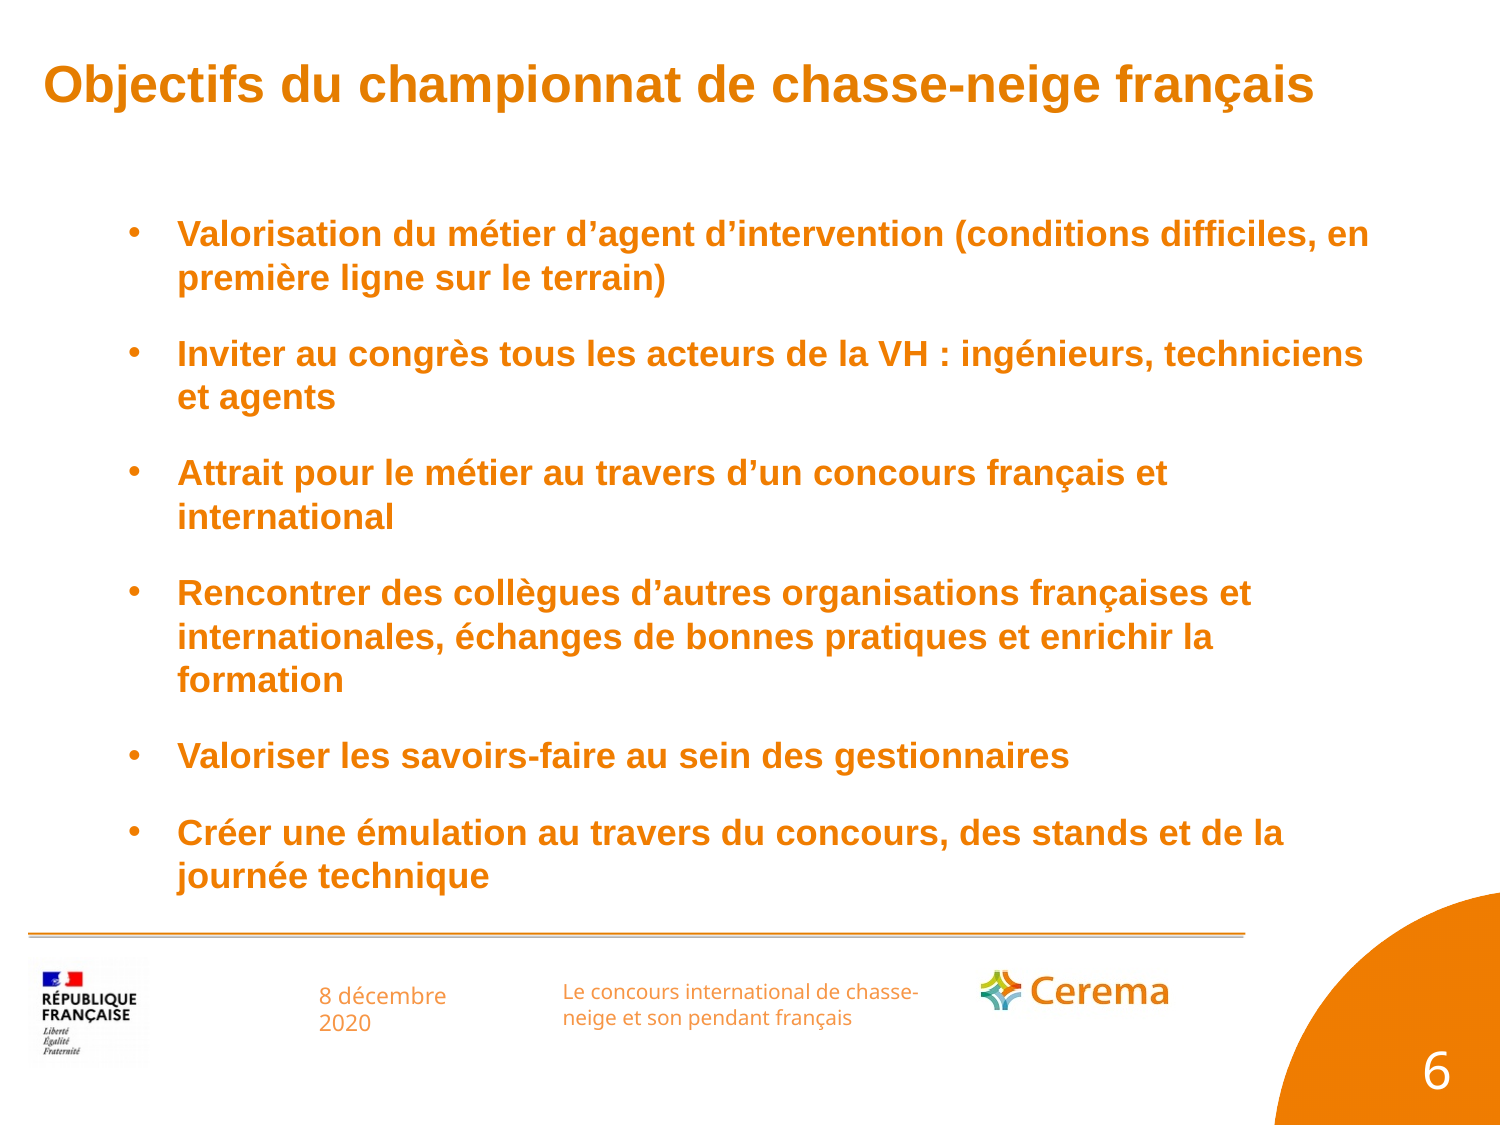

# Objectifs du championnat de chasse-neige français
Valorisation du métier d’agent d’intervention (conditions difficiles, en première ligne sur le terrain)
Inviter au congrès tous les acteurs de la VH : ingénieurs, techniciens et agents
Attrait pour le métier au travers d’un concours français et international
Rencontrer des collègues d’autres organisations françaises et internationales, échanges de bonnes pratiques et enrichir la formation
Valoriser les savoirs-faire au sein des gestionnaires
Créer une émulation au travers du concours, des stands et de la journée technique
Le concours international de chasse-neige et son pendant français
8 décembre 2020